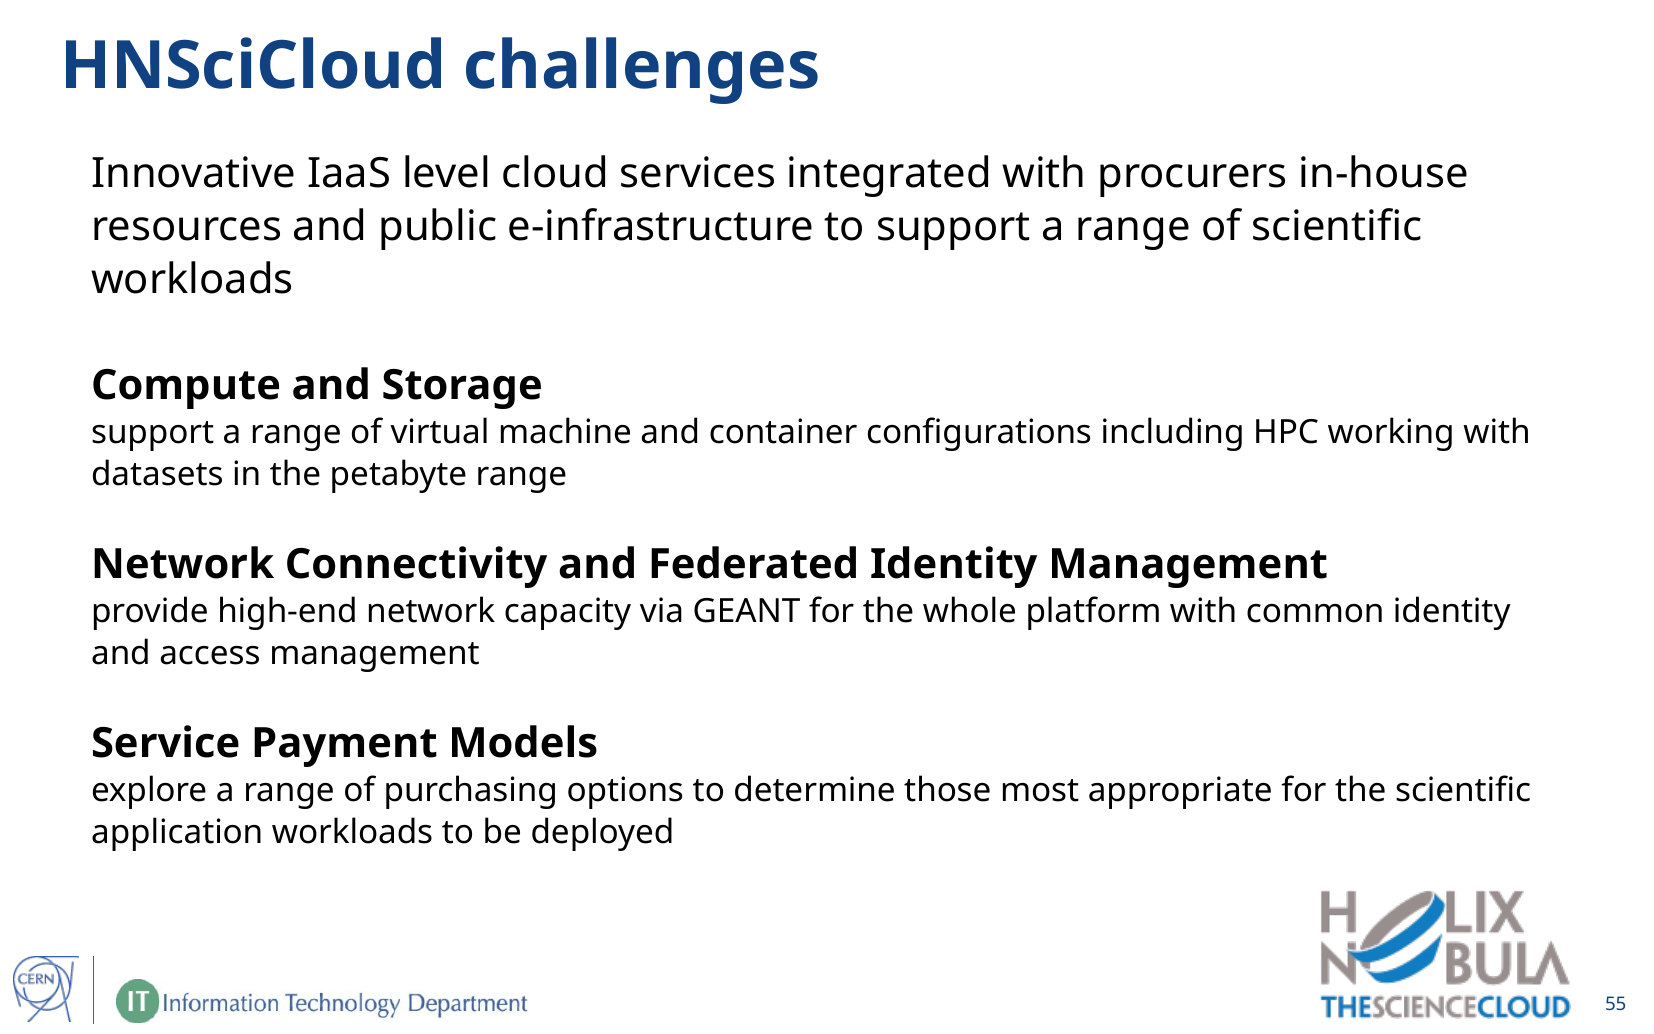

# HNSciCloud challenges
Innovative IaaS level cloud services integrated with procurers in-house resources and public e-infrastructure to support a range of scientific workloads
Compute and Storage
support a range of virtual machine and container configurations including HPC working with datasets in the petabyte range
Network Connectivity and Federated Identity Management
provide high-end network capacity via GEANT for the whole platform with common identity and access management
Service Payment Models
explore a range of purchasing options to determine those most appropriate for the scientific application workloads to be deployed